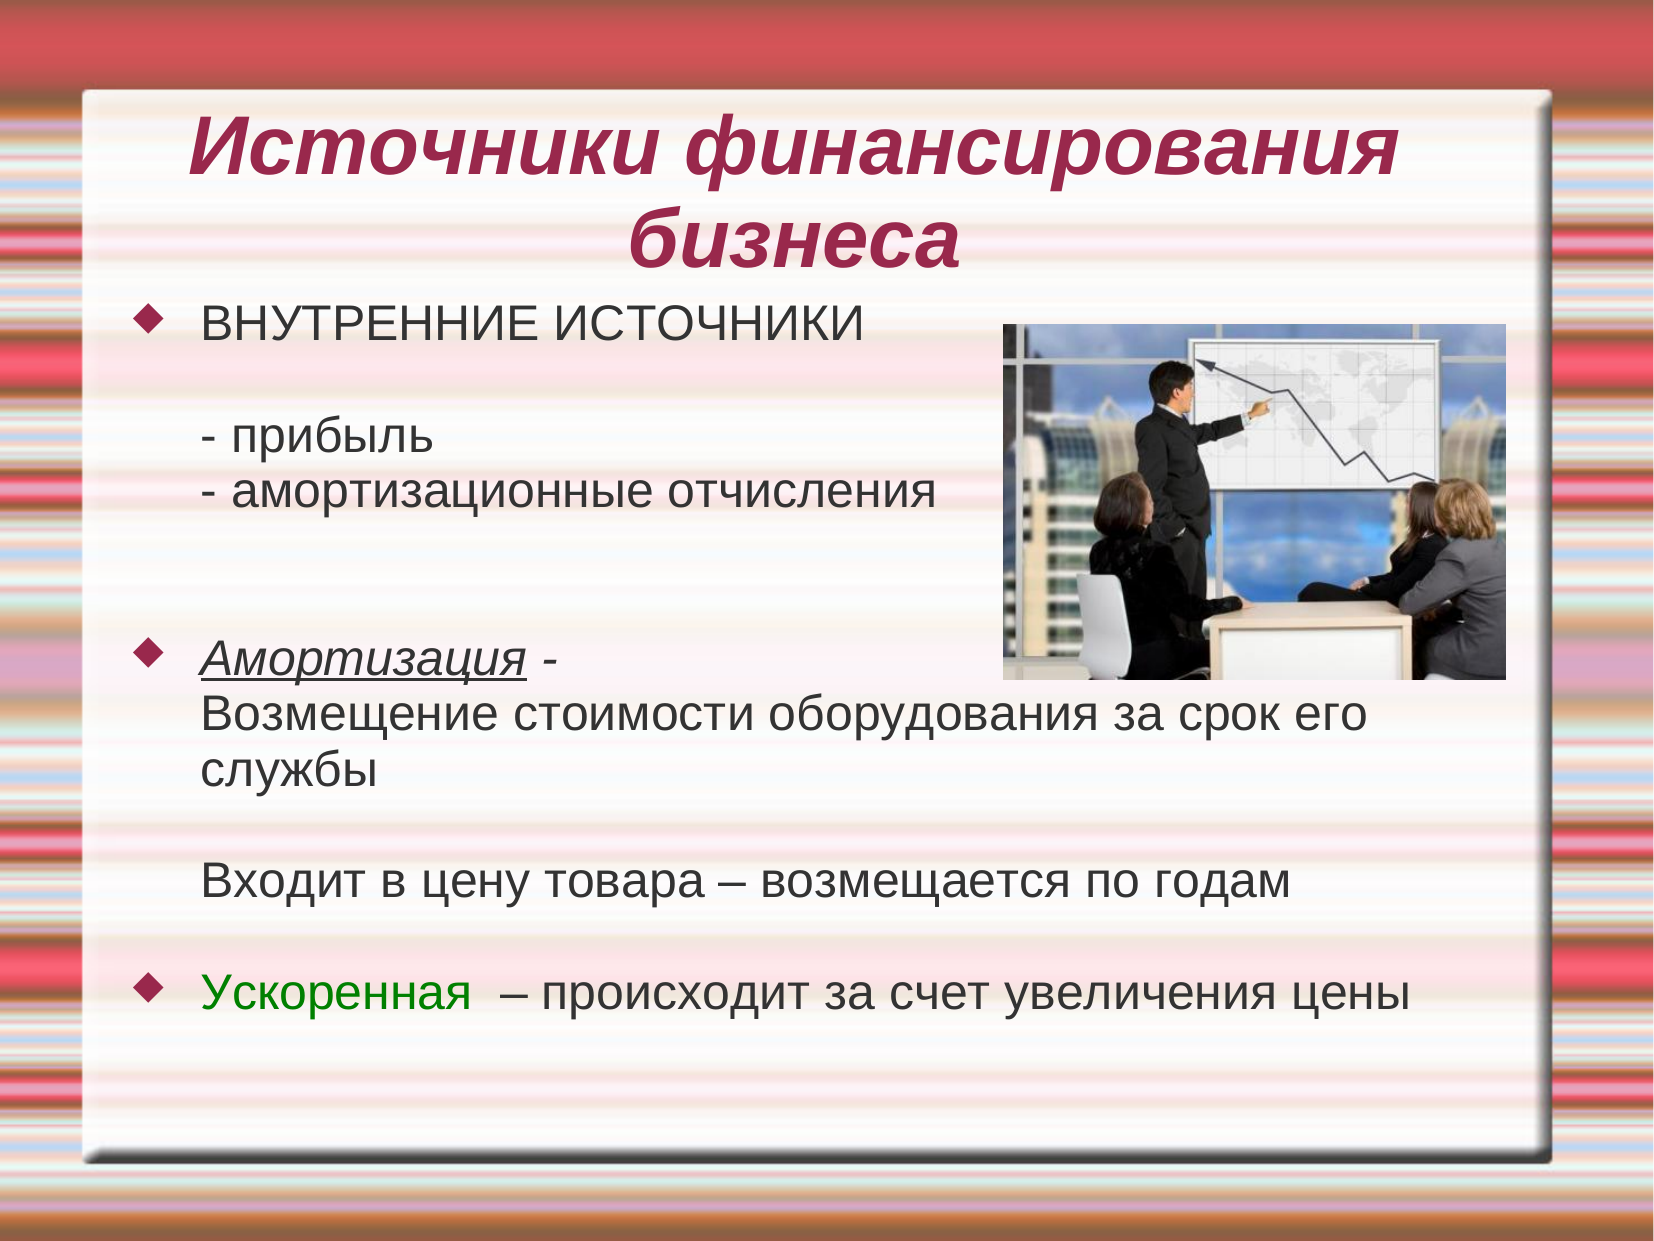

Источники финансирования бизнеса
# ВНУТРЕННИЕ ИСТОЧНИКИ
- прибыль
- амортизационные отчисления
Амортизация -
Возмещение стоимости оборудования за срок его службы
Входит в цену товара – возмещается по годам
Ускоренная – происходит за счет увеличения цены